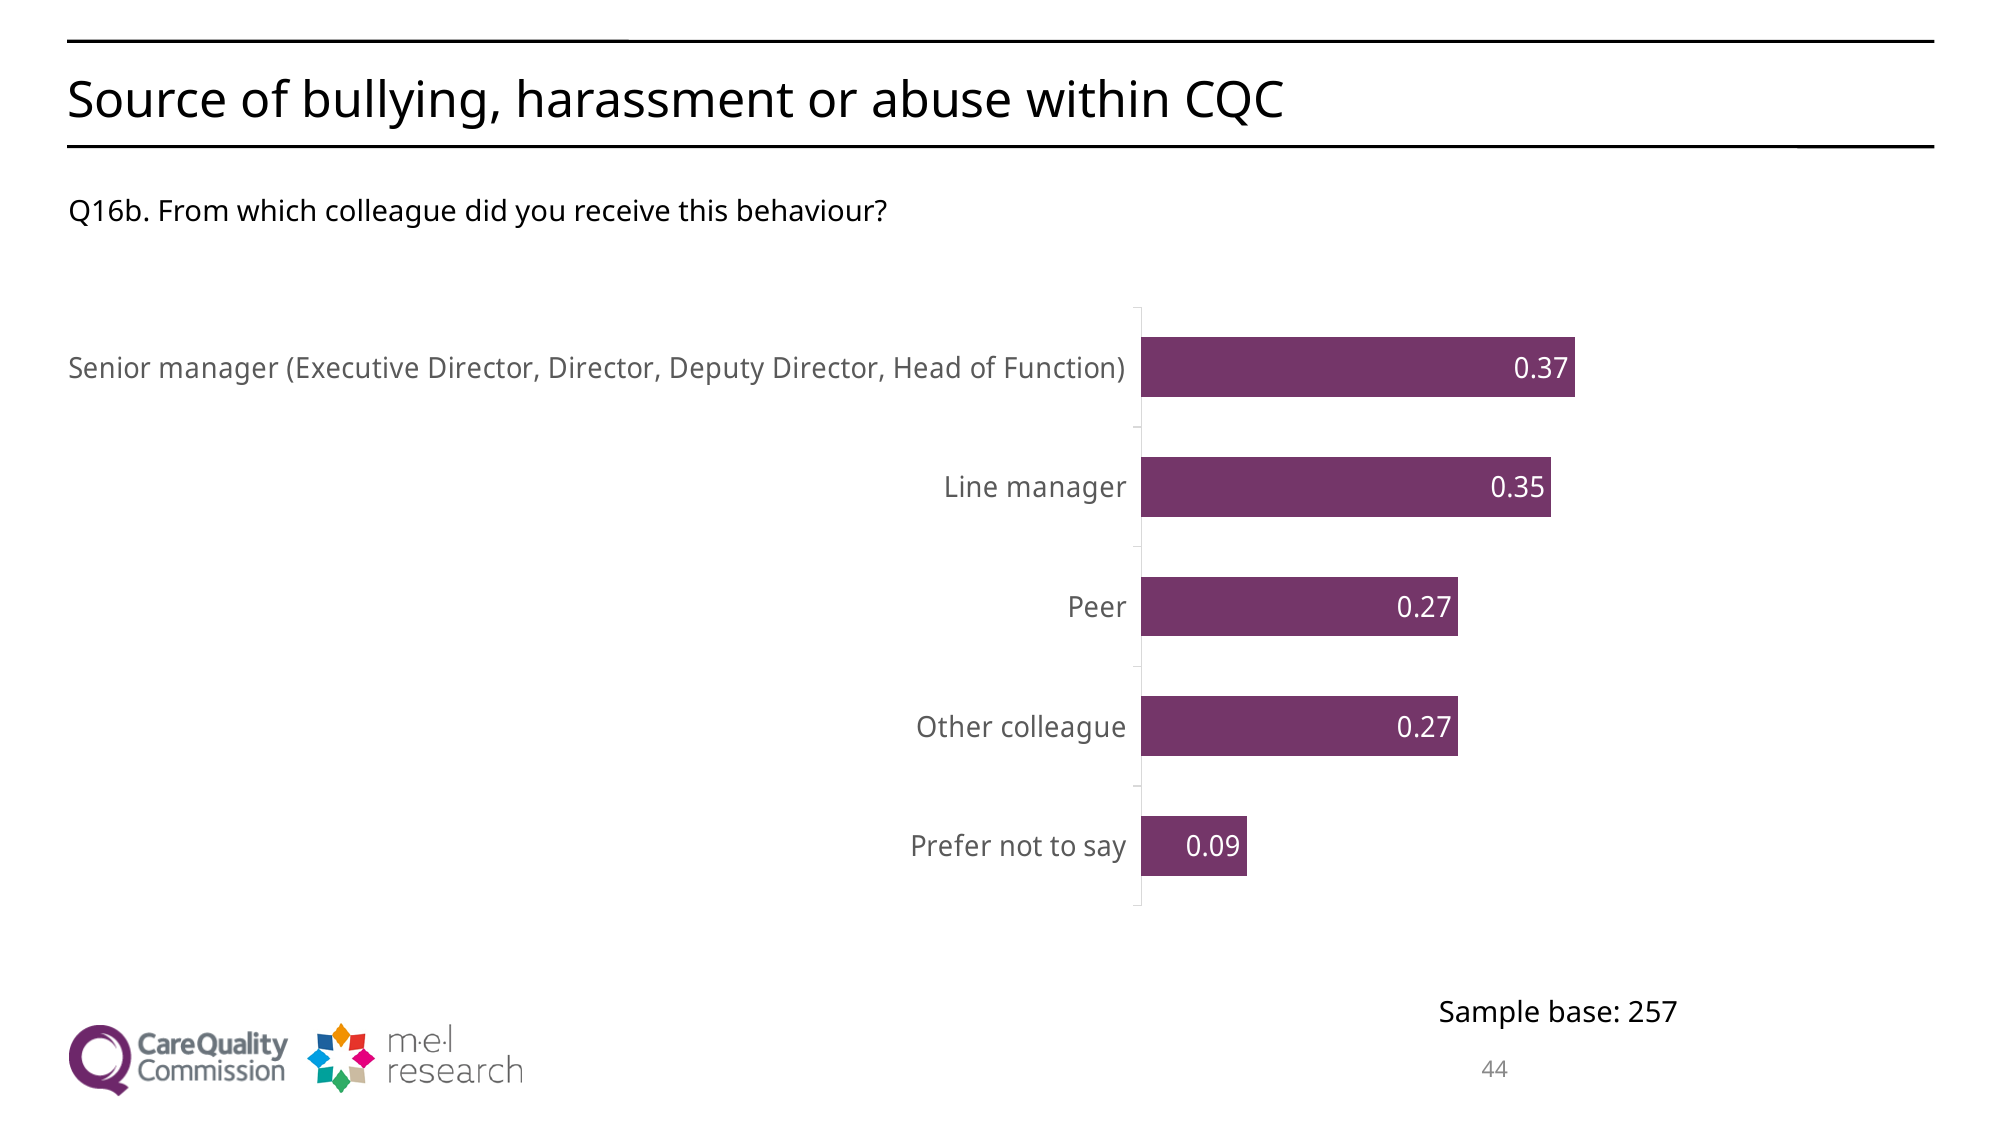

# Source of bullying, harassment or abuse within CQC
Q16b. From which colleague did you receive this behaviour?
### Chart
| Category | x |
|---|---|
| Senior manager (Executive Director, Director, Deputy Director, Head of Function) | 0.37 |
| Line manager | 0.35 |
| Peer | 0.27 |
| Other colleague | 0.27 |
| Prefer not to say | 0.09 |Sample base: 257
41